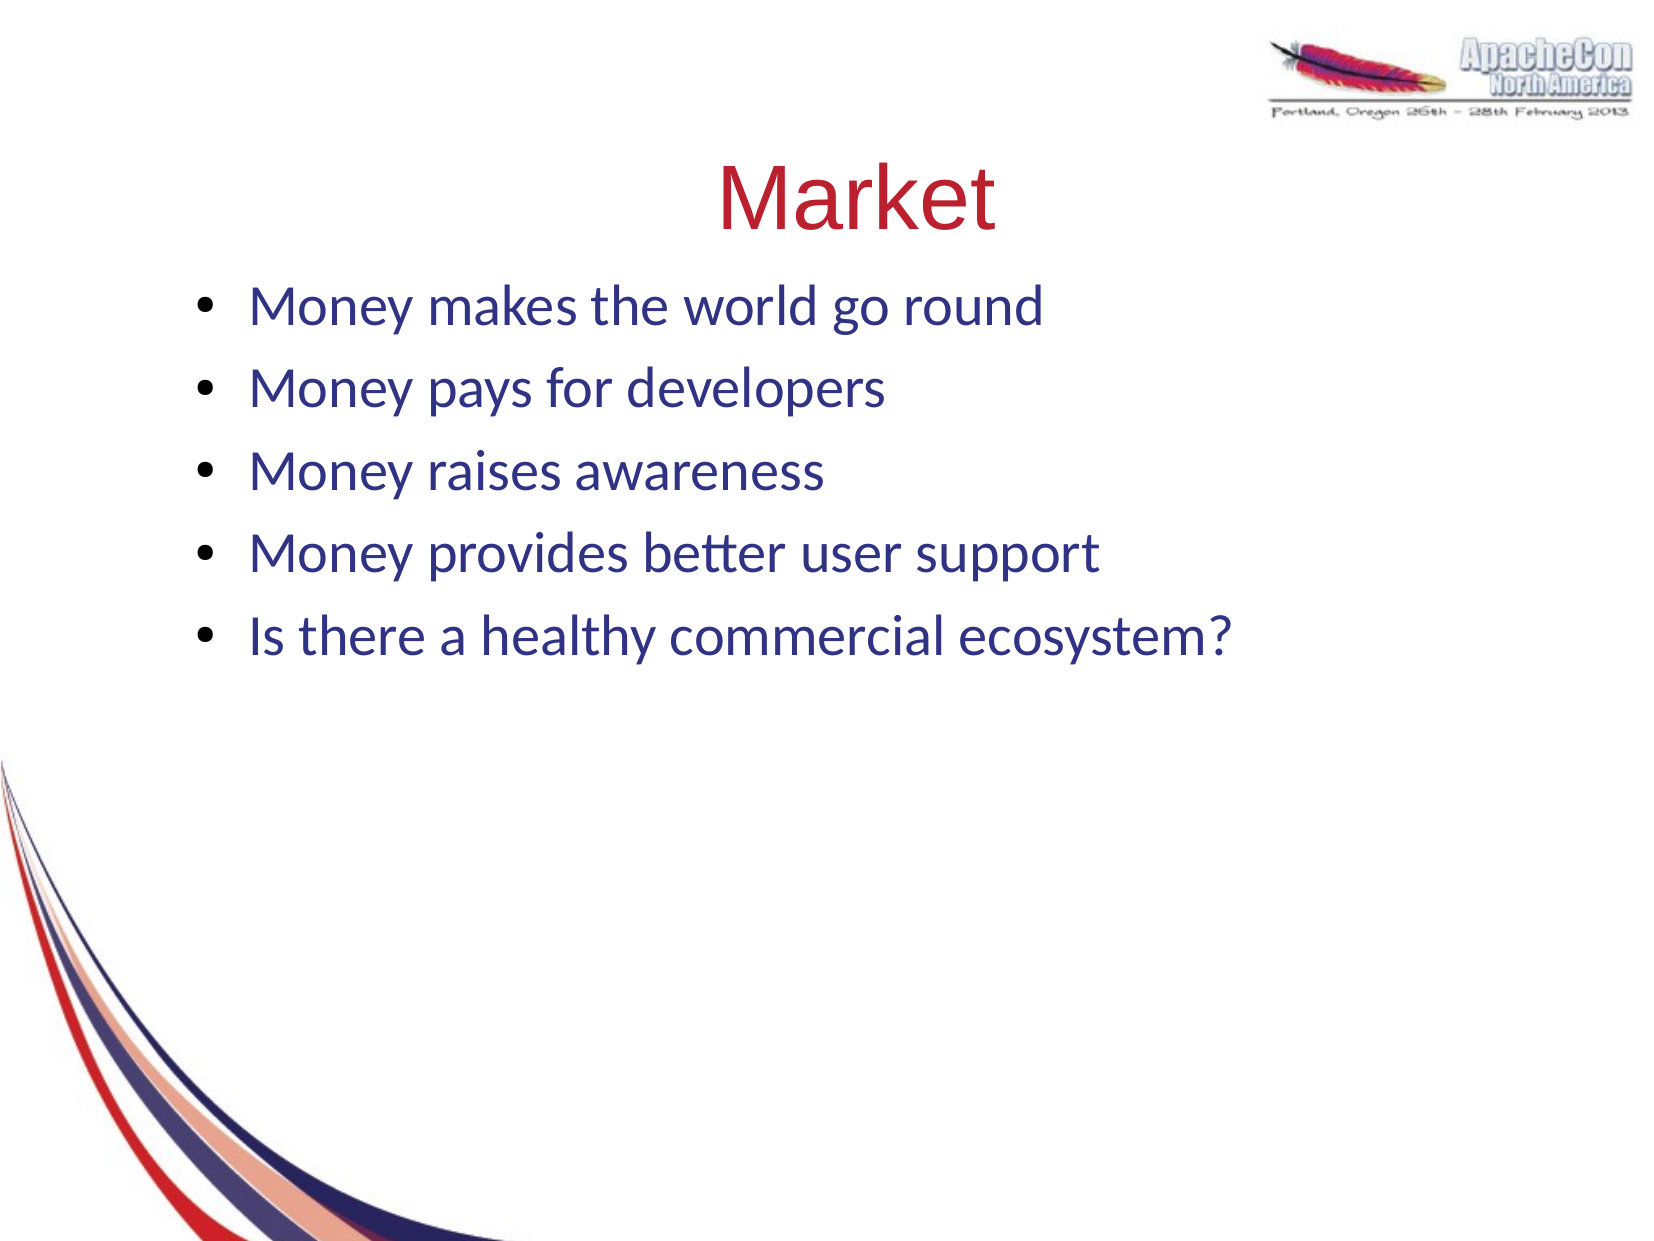

# Market
Money makes the world go round
Money pays for developers
Money raises awareness
Money provides better user support
Is there a healthy commercial ecosystem?